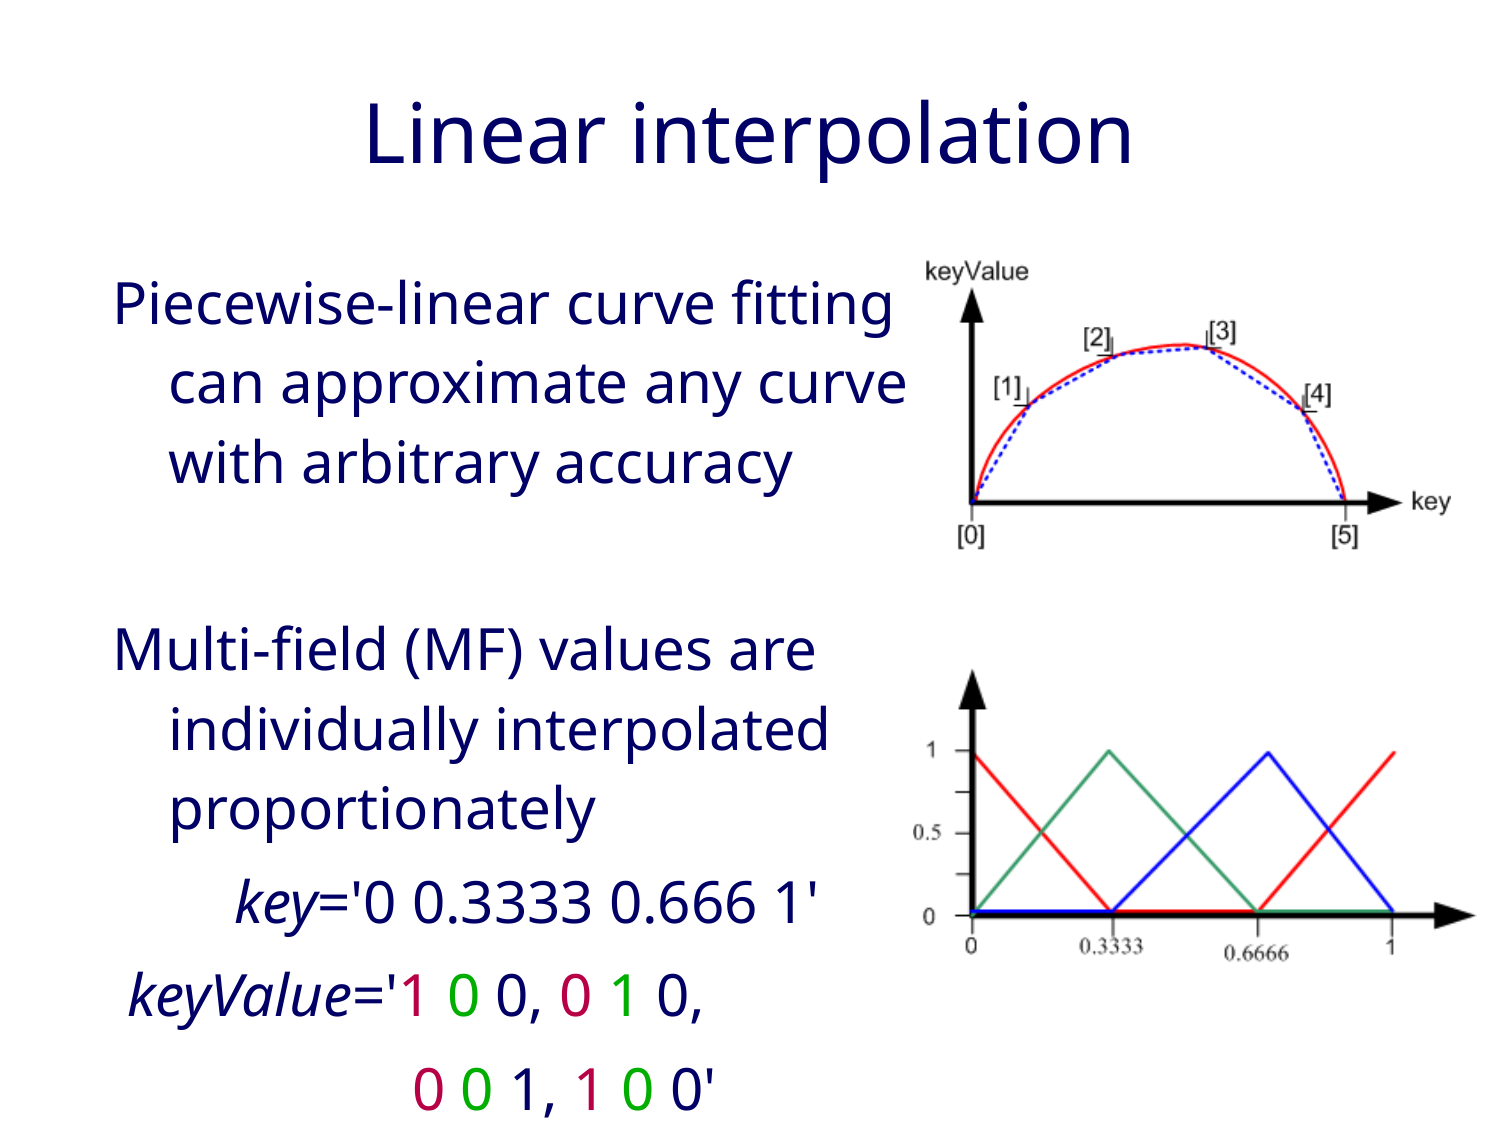

# Linear interpolation
Piecewise-linear curve fitting can approximate any curve with arbitrary accuracy
Multi-field (MF) values are individually interpolated proportionately
 key='0 0.3333 0.666 1'
 keyValue='1 0 0, 0 1 0,
			0 0 1, 1 0 0'